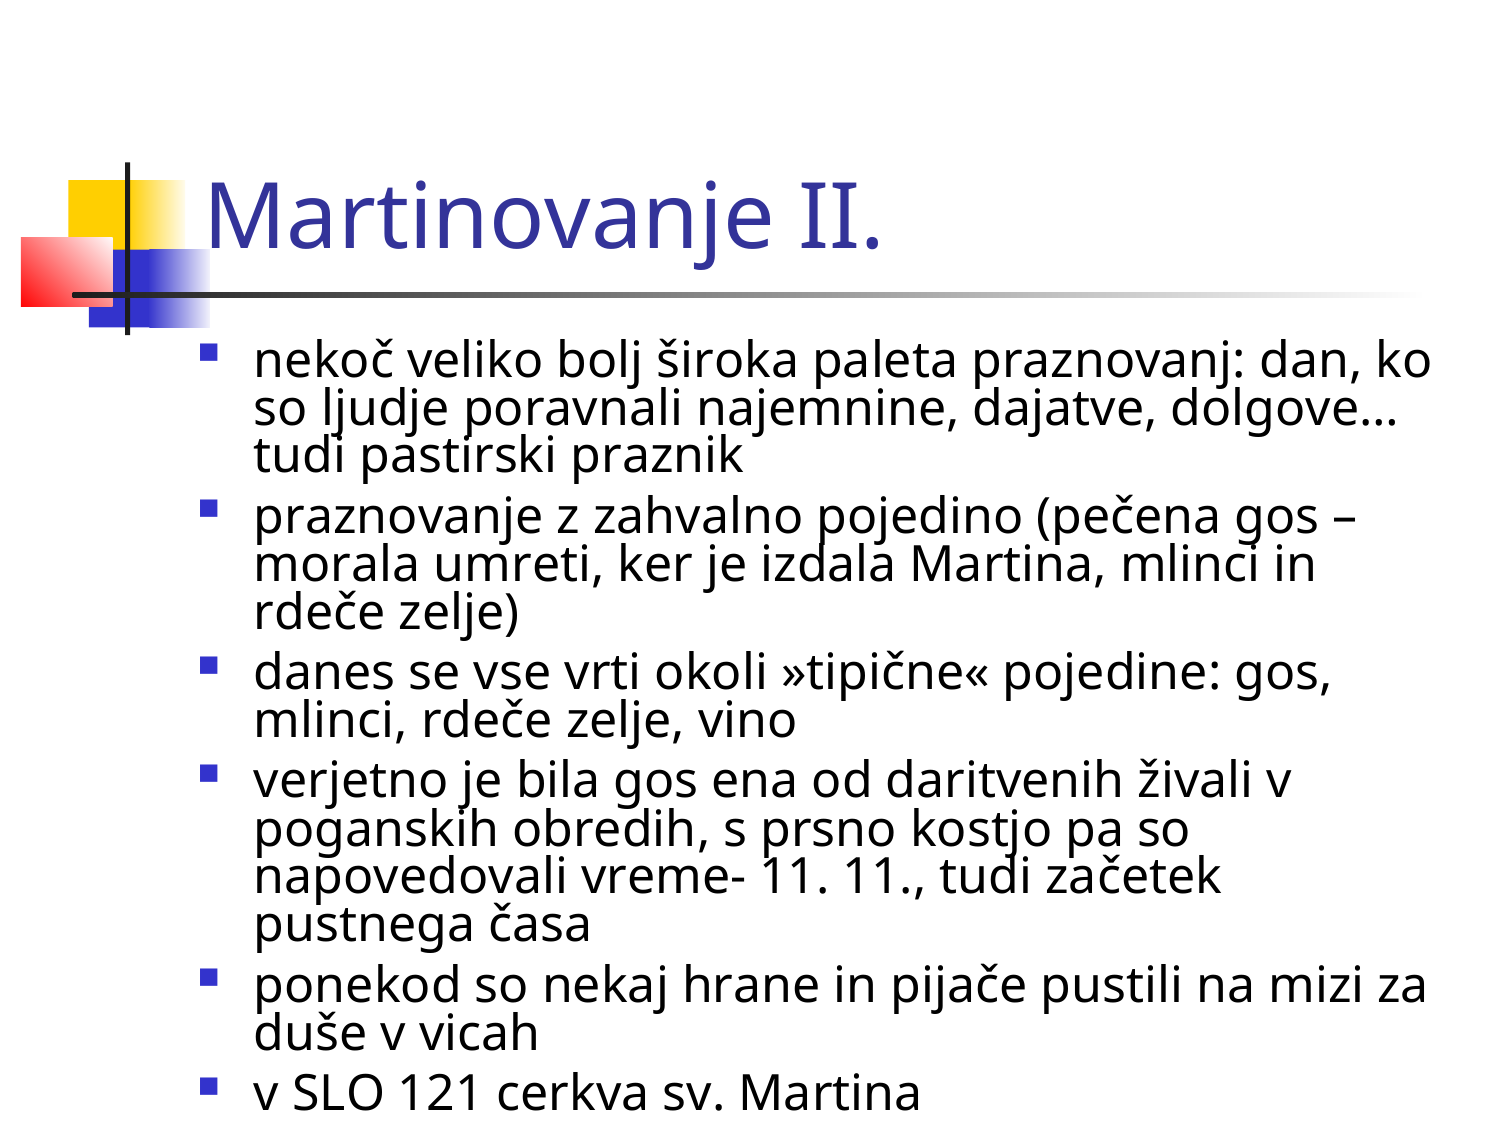

# Martinovanje II.
nekoč veliko bolj široka paleta praznovanj: dan, ko so ljudje poravnali najemnine, dajatve, dolgove… tudi pastirski praznik
praznovanje z zahvalno pojedino (pečena gos – morala umreti, ker je izdala Martina, mlinci in rdeče zelje)
danes se vse vrti okoli »tipične« pojedine: gos, mlinci, rdeče zelje, vino
verjetno je bila gos ena od daritvenih živali v poganskih obredih, s prsno kostjo pa so napovedovali vreme- 11. 11., tudi začetek pustnega časa
ponekod so nekaj hrane in pijače pustili na mizi za duše v vicah
v SLO 121 cerkva sv. Martina